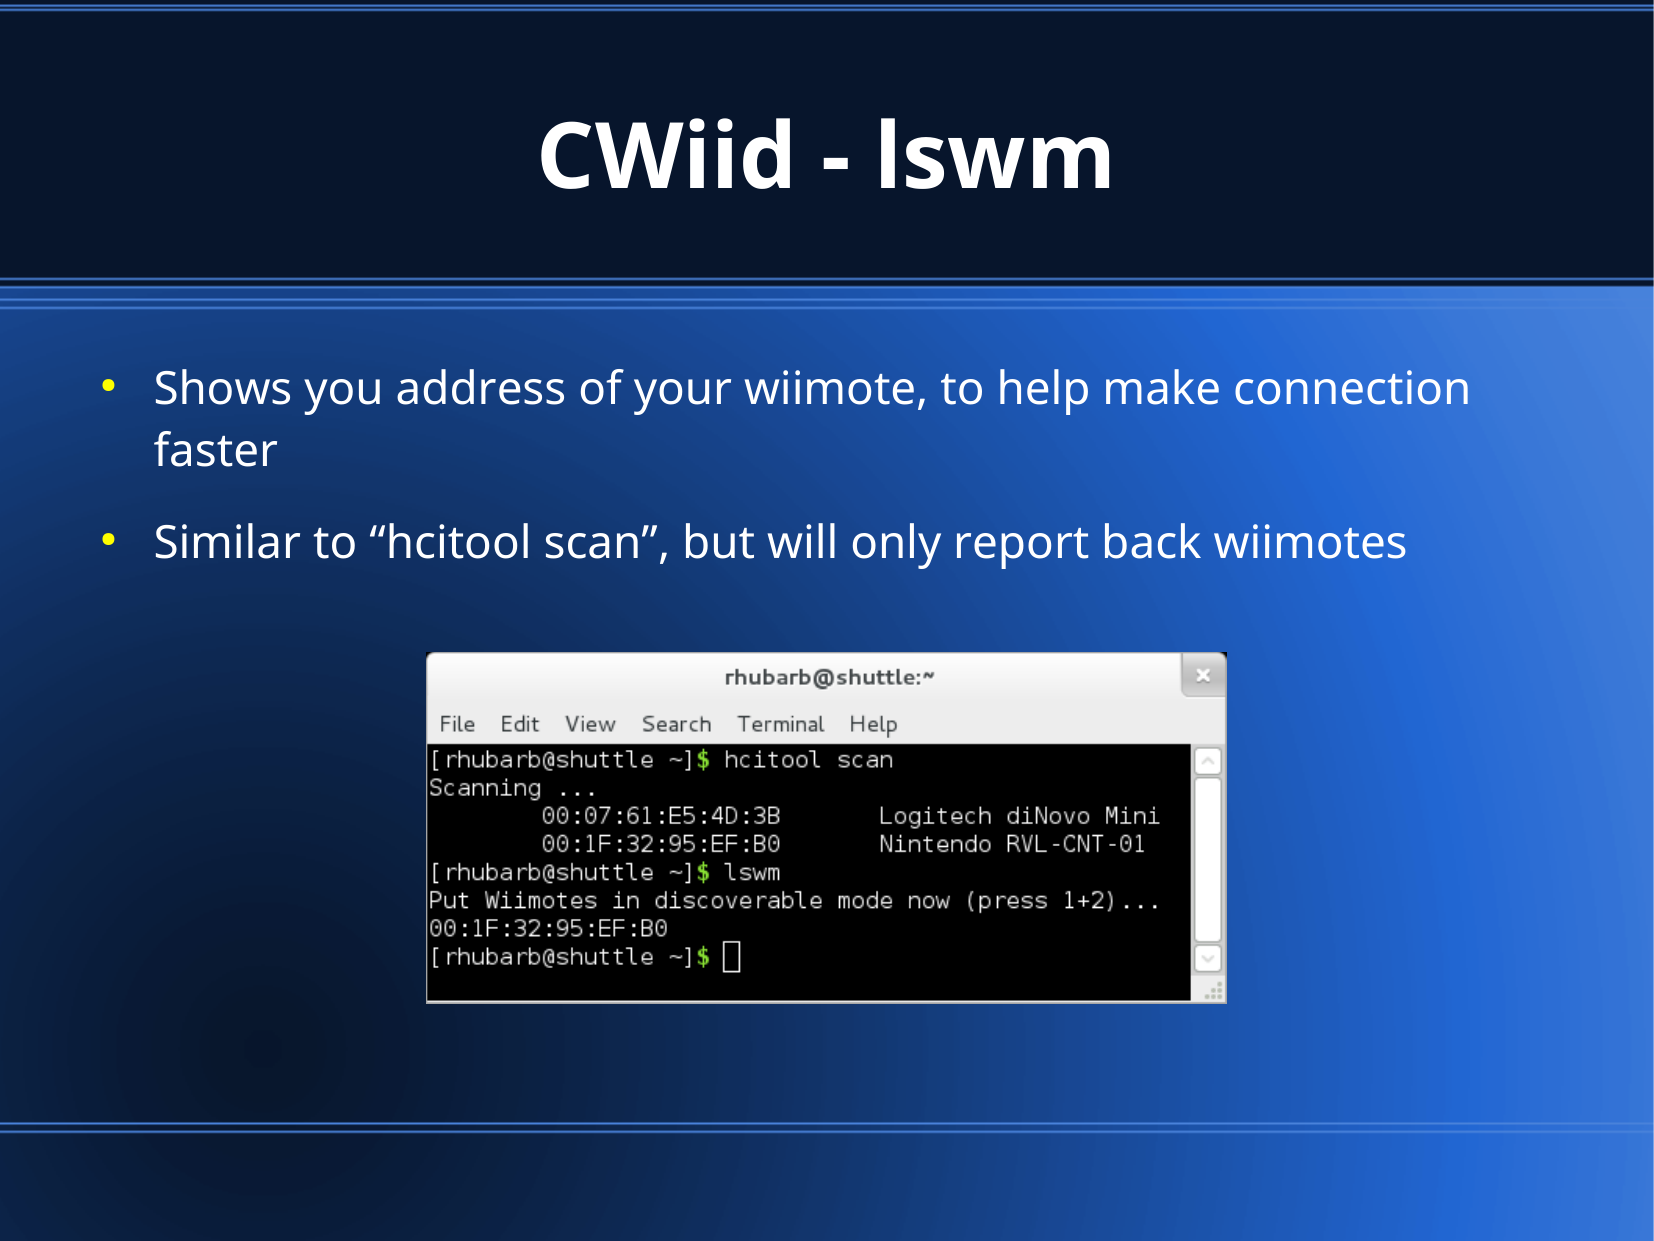

# CWiid - lswm
Shows you address of your wiimote, to help make connection faster
Similar to “hcitool scan”, but will only report back wiimotes